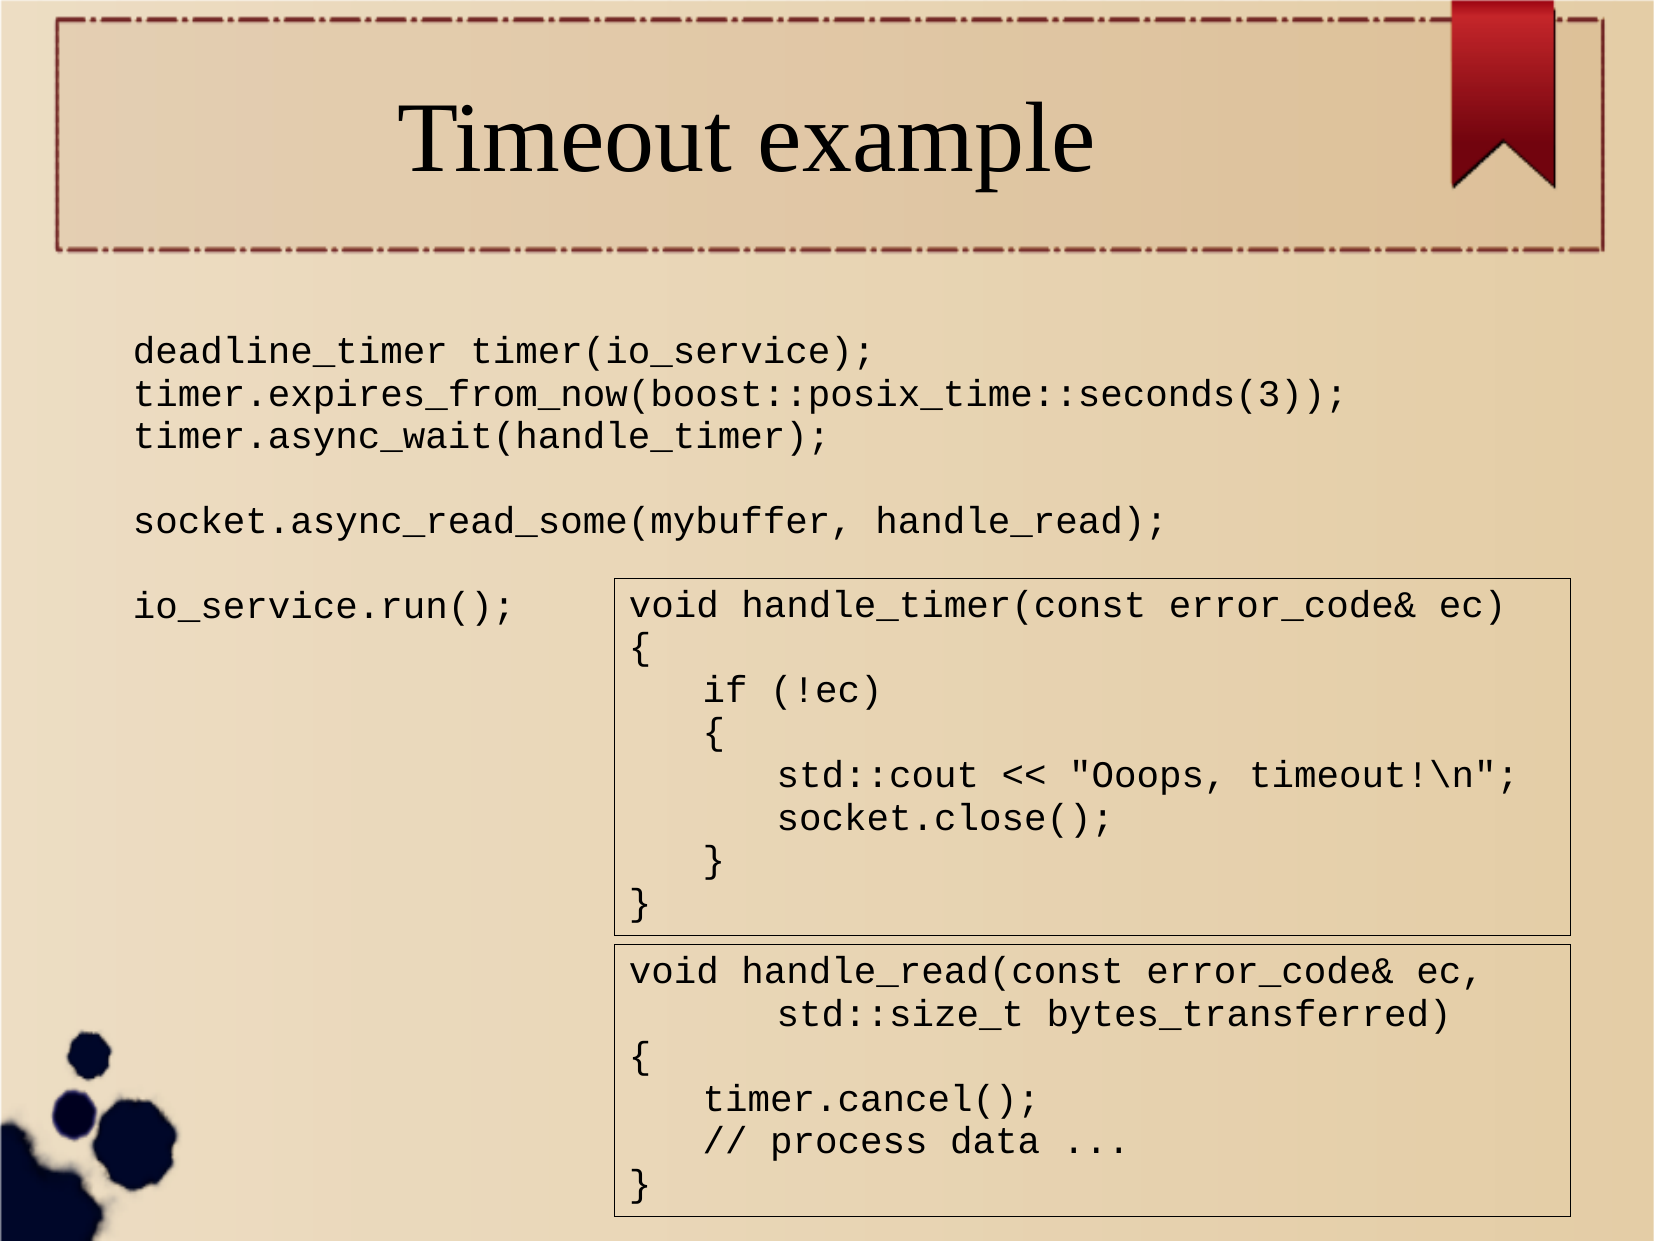

# Timeout example
deadline_timer timer(io_service);
timer.expires_from_now(boost::posix_time::seconds(3));
timer.async_wait(handle_timer);
socket.async_read_some(mybuffer, handle_read);
io_service.run();
void handle_timer(const error_code& ec)
{
	if (!ec)
	{
		std::cout << "Ooops, timeout!\n";
		socket.close();
	}
}
void handle_read(const error_code& ec,
		std::size_t bytes_transferred)
{
	timer.cancel();
	// process data ...
}